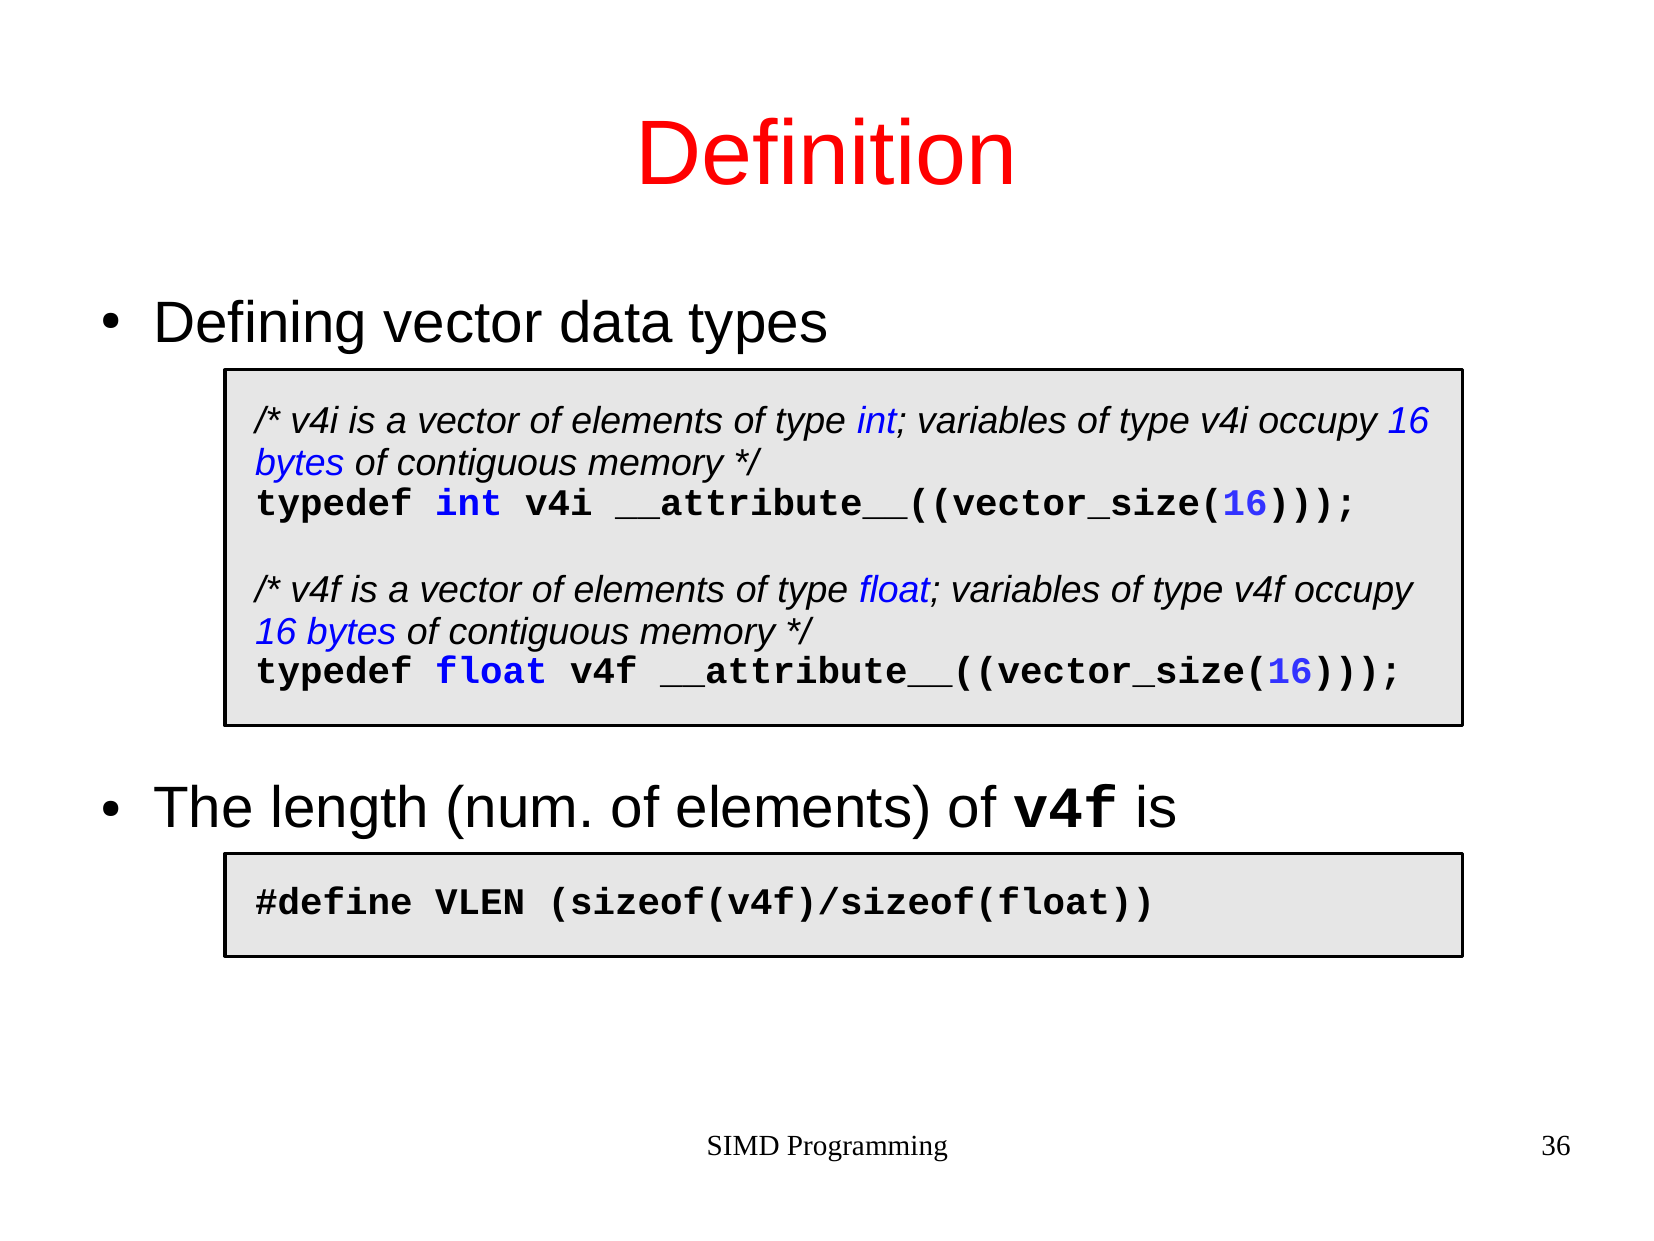

# Definition
Defining vector data types
The length (num. of elements) of v4f is
/* v4i is a vector of elements of type int; variables of type v4i occupy 16 bytes of contiguous memory */
typedef int v4i __attribute__((vector_size(16)));
/* v4f is a vector of elements of type float; variables of type v4f occupy 16 bytes of contiguous memory */
typedef float v4f __attribute__((vector_size(16)));
#define VLEN (sizeof(v4f)/sizeof(float))
SIMD Programming
36